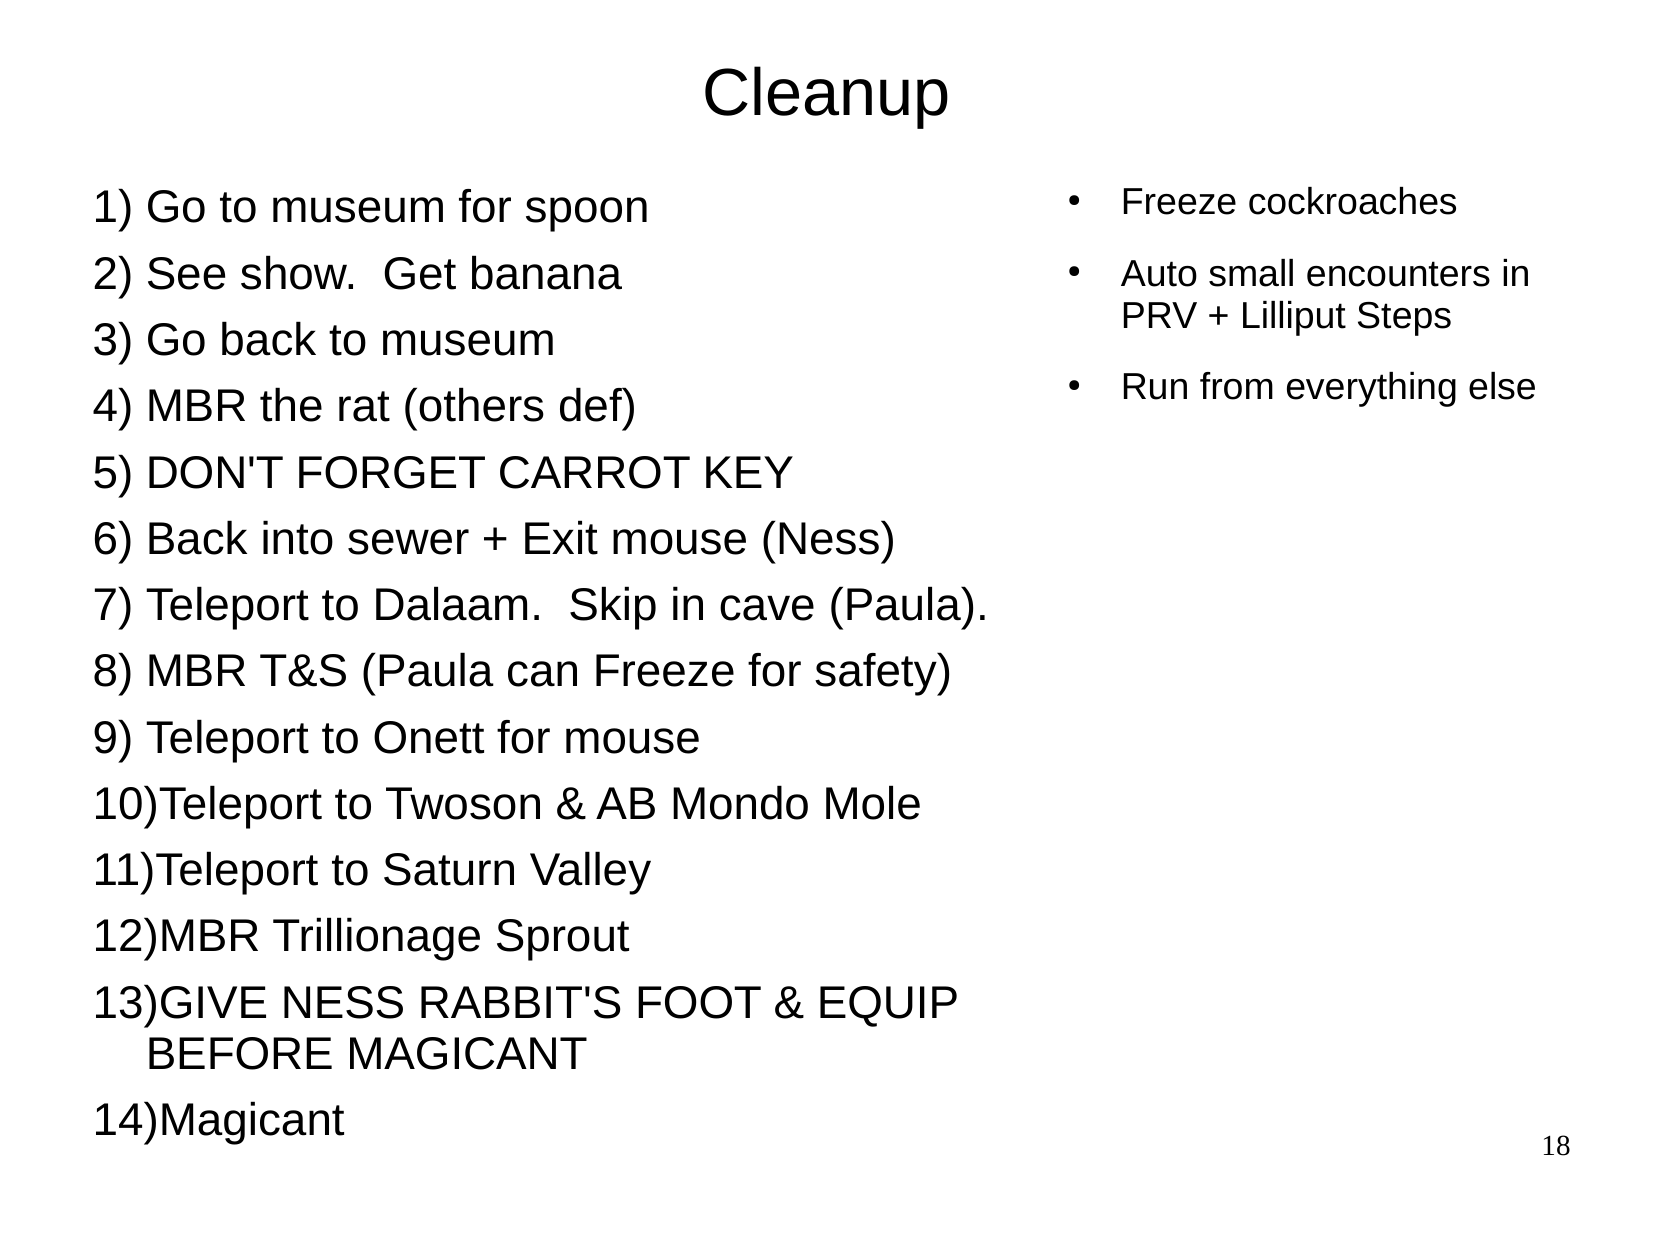

# Cleanup
Freeze cockroaches
Auto small encounters in PRV + Lilliput Steps
Run from everything else
Go to museum for spoon
See show. Get banana
Go back to museum
MBR the rat (others def)
DON'T FORGET CARROT KEY
Back into sewer + Exit mouse (Ness)
Teleport to Dalaam. Skip in cave (Paula).
MBR T&S (Paula can Freeze for safety)
Teleport to Onett for mouse
Teleport to Twoson & AB Mondo Mole
Teleport to Saturn Valley
MBR Trillionage Sprout
GIVE NESS RABBIT'S FOOT & EQUIP BEFORE MAGICANT
Magicant
18